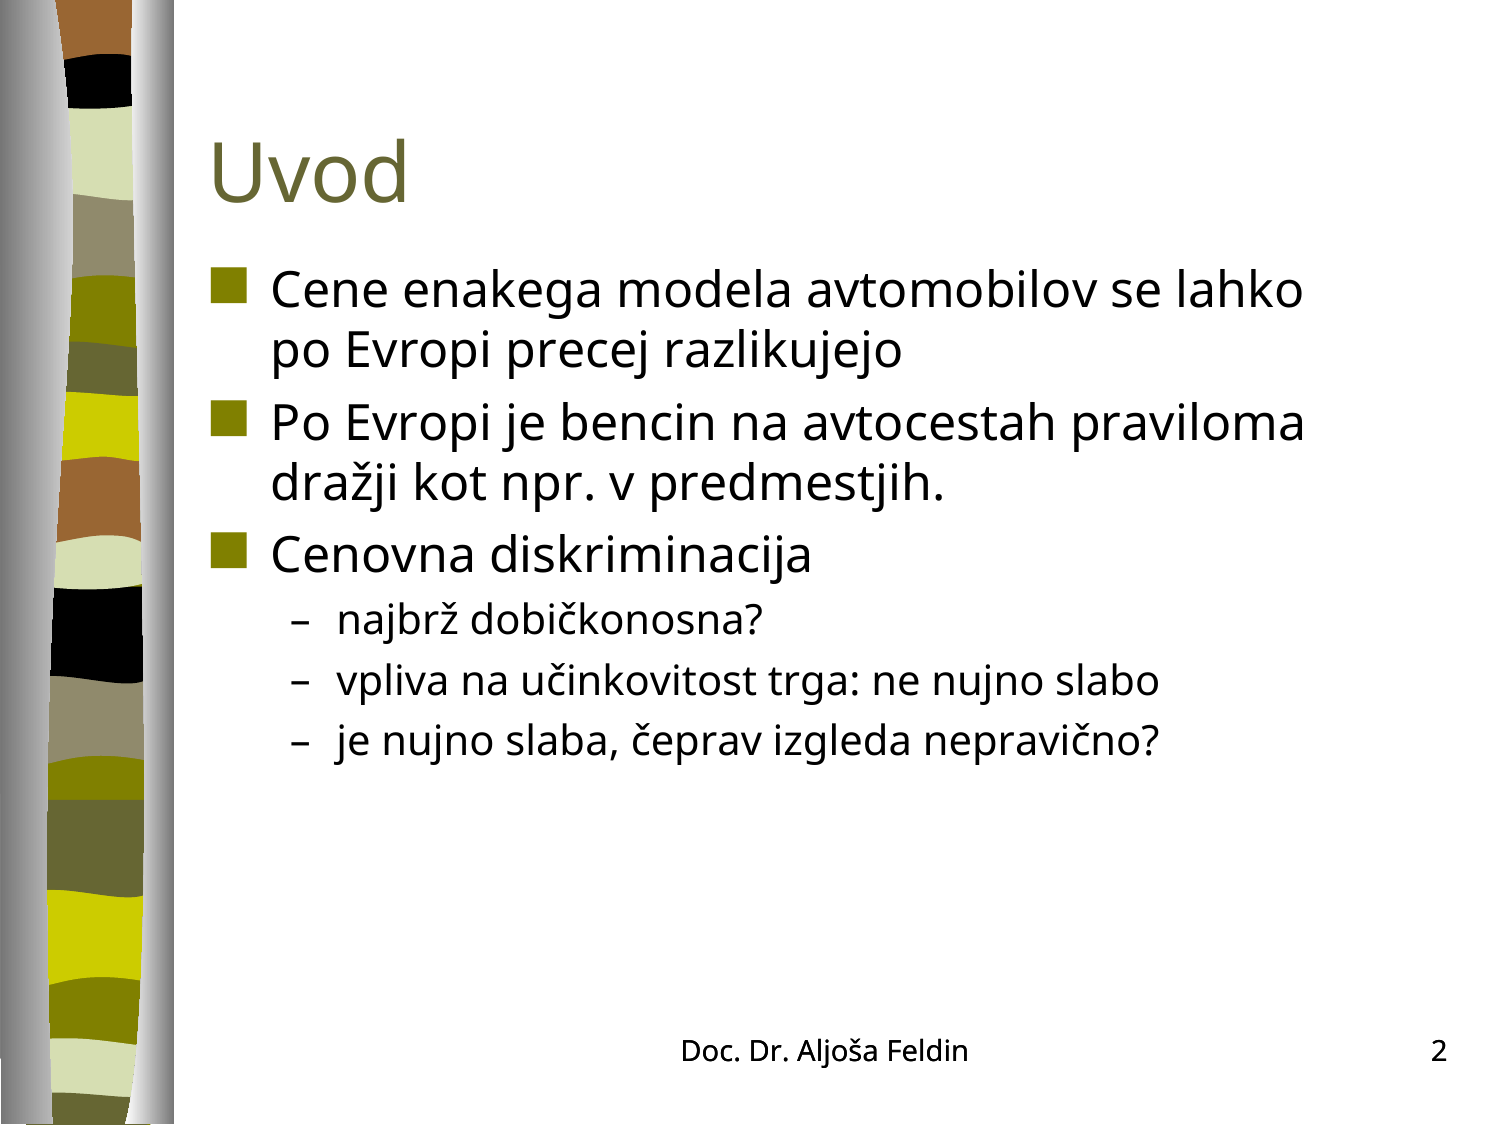

Uvod
Cene enakega modela avtomobilov se lahko po Evropi precej razlikujejo
Po Evropi je bencin na avtocestah praviloma dražji kot npr. v predmestjih.
Cenovna diskriminacija
najbrž dobičkonosna?
vpliva na učinkovitost trga: ne nujno slabo
je nujno slaba, čeprav izgleda nepravično?
Doc. Dr. Aljoša Feldin
Doc. Dr. Aljoša Feldin